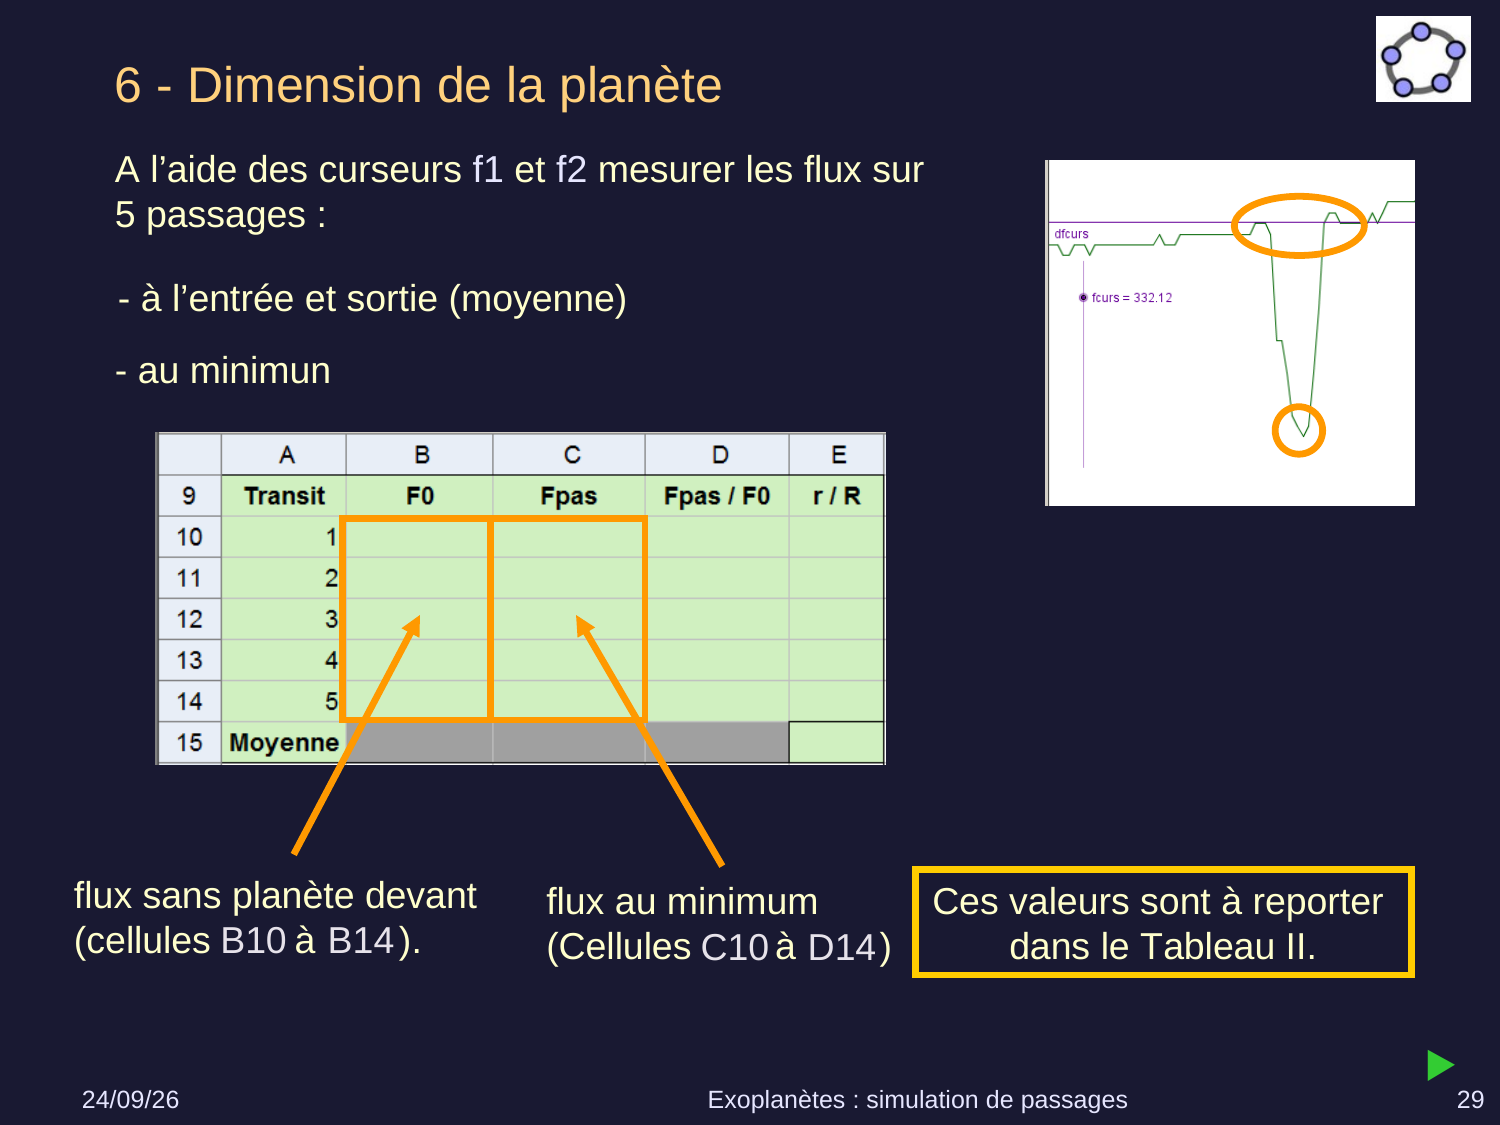

6 - Dimension de la planète
A l’aide des curseurs f1 et f2 mesurer les flux sur 5 passages :
- à l’entrée et sortie (moyenne)
- au minimun
flux sans planète devant
(cellules à ).
B10
B14
flux au minimum
(Cellules à )
C10
D14
Ces valeurs sont à reporter
dans le Tableau II.

Exoplanètes : simulation de passages
29